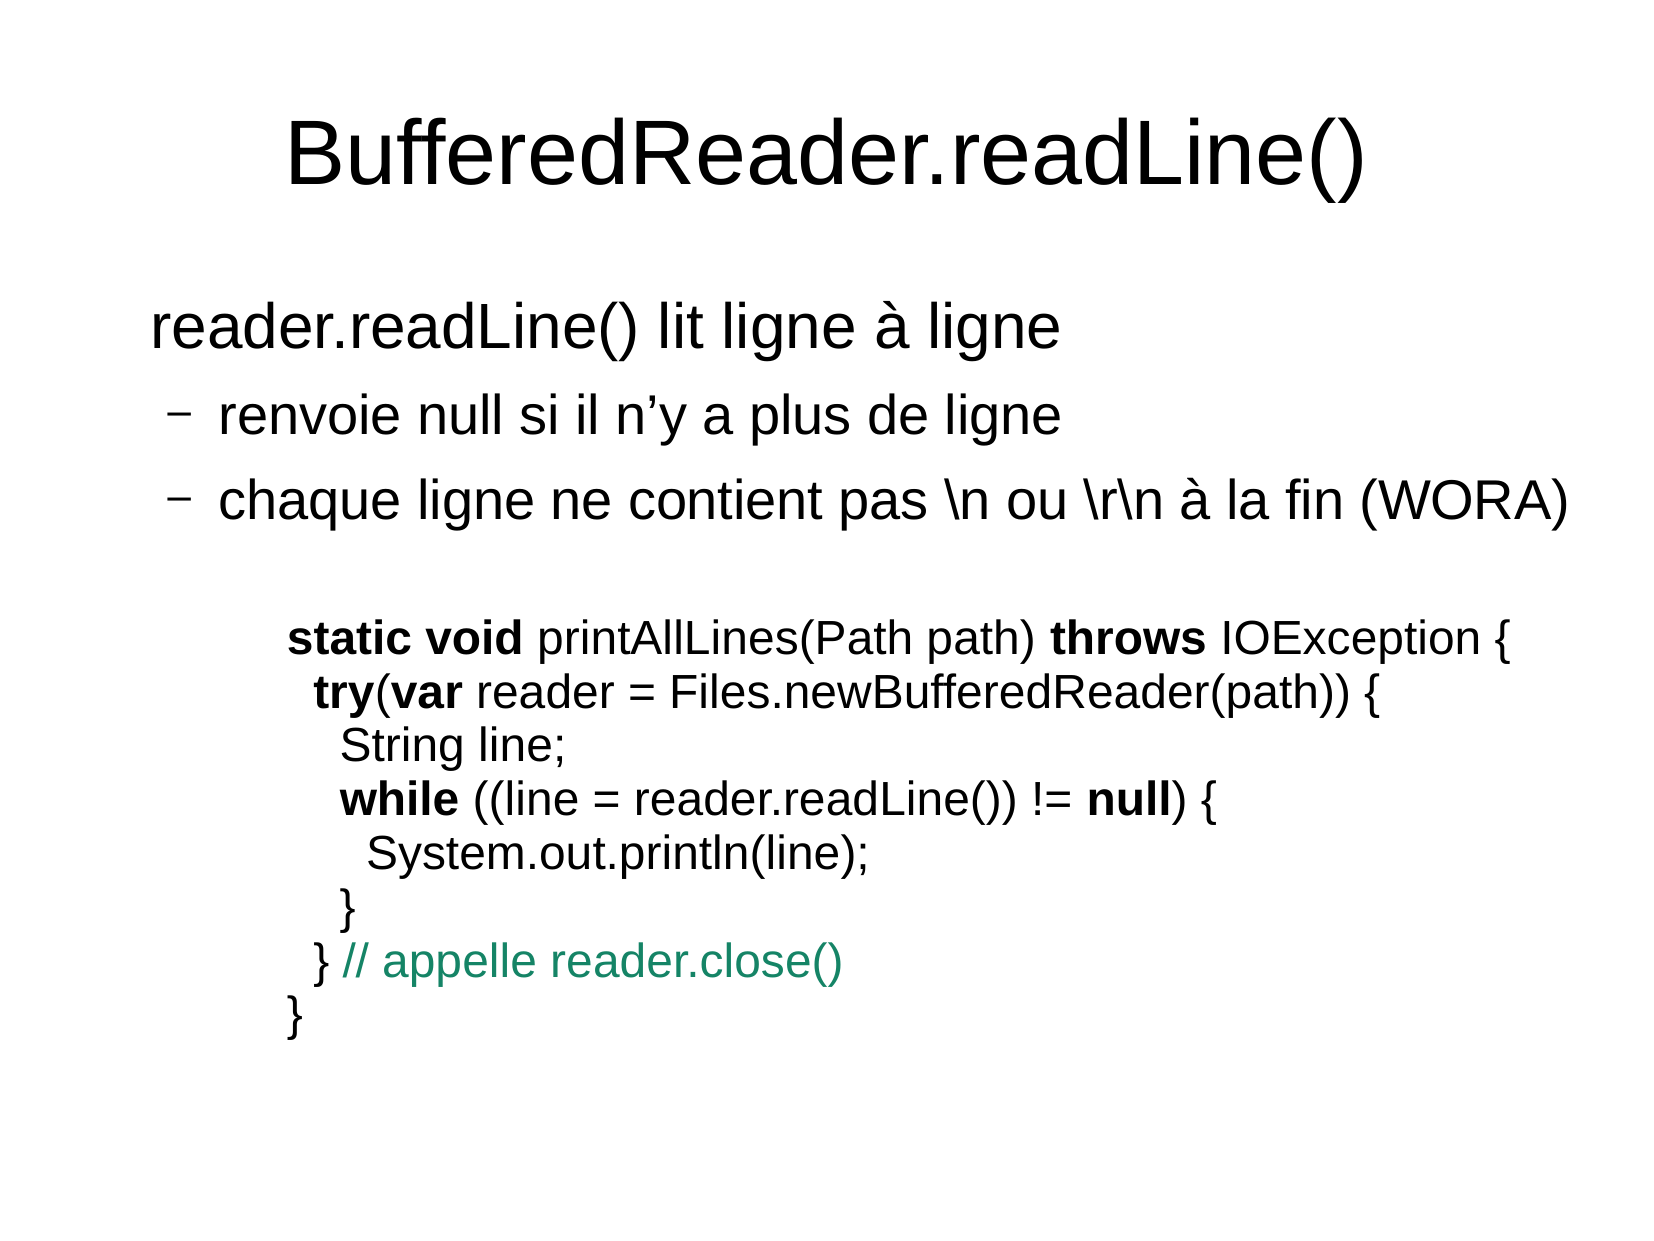

# BufferedReader.readLine()
reader.readLine() lit ligne à ligne
renvoie null si il n’y a plus de ligne
chaque ligne ne contient pas \n ou \r\n à la fin (WORA)
static void printAllLines(Path path) throws IOException {
 try(var reader = Files.newBufferedReader(path)) {
 String line;
 while ((line = reader.readLine()) != null) {
 System.out.println(line);
 }
 } // appelle reader.close()
}